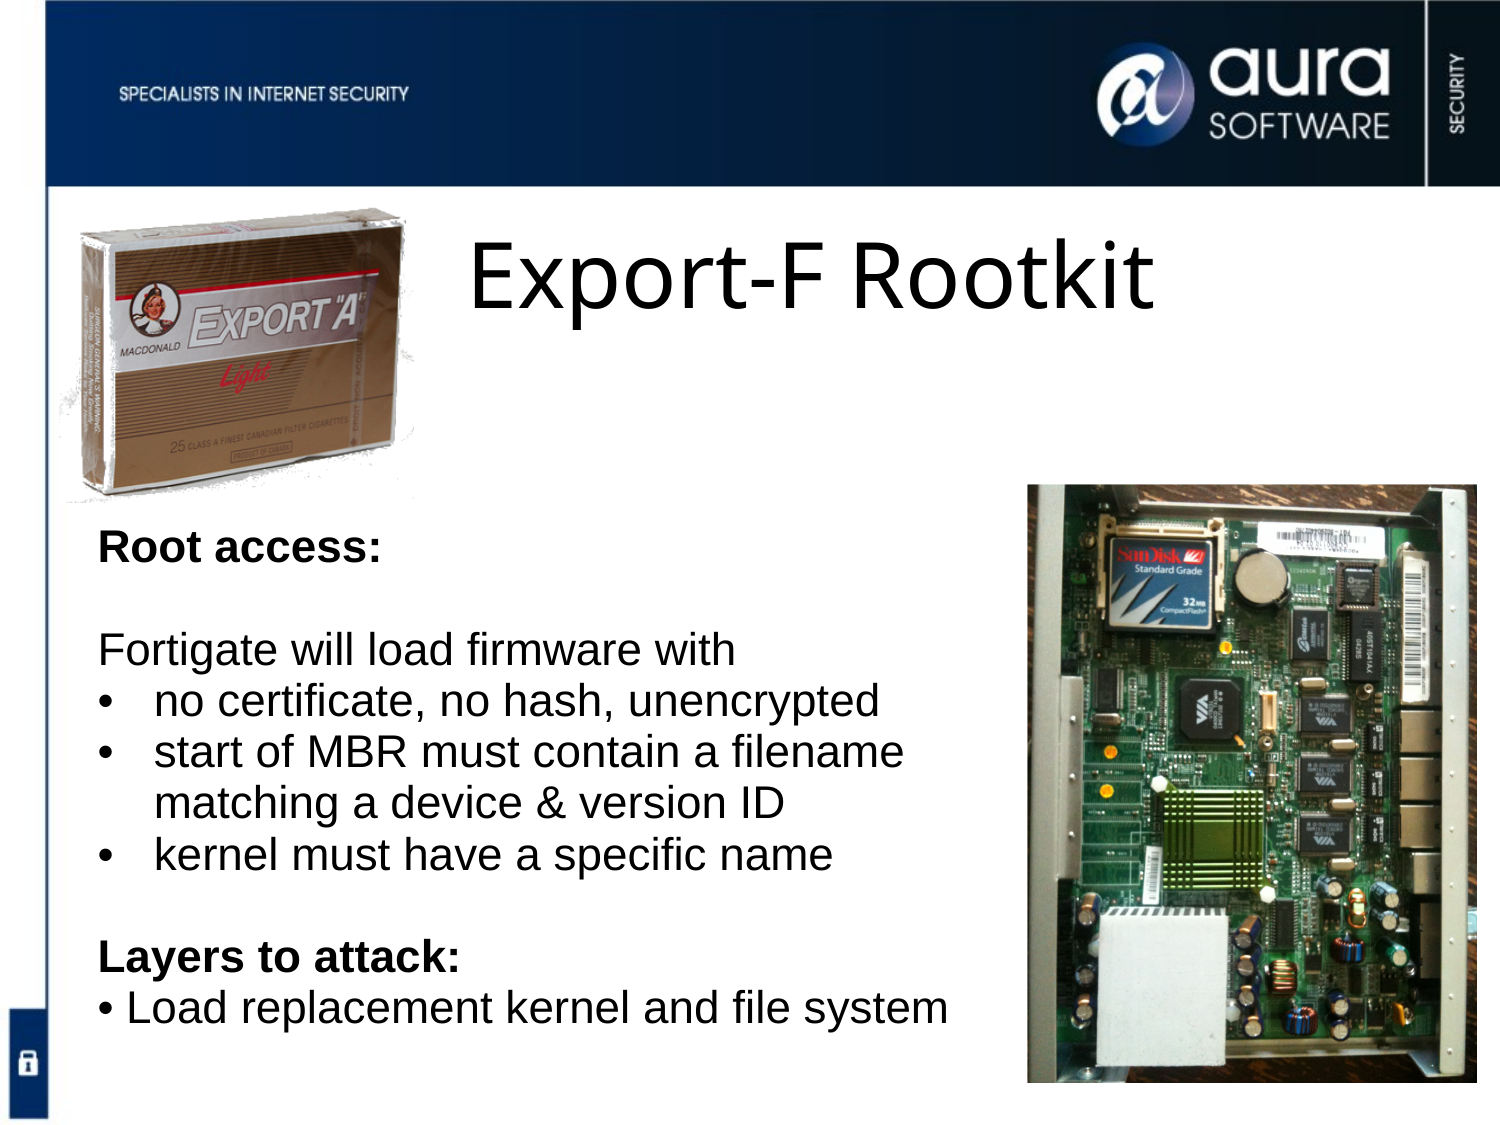

# Export-F Rootkit
Root access:
Fortigate will load firmware with
no certificate, no hash, unencrypted
start of MBR must contain a filename matching a device & version ID
kernel must have a specific name
Layers to attack:
 Load replacement kernel and file system